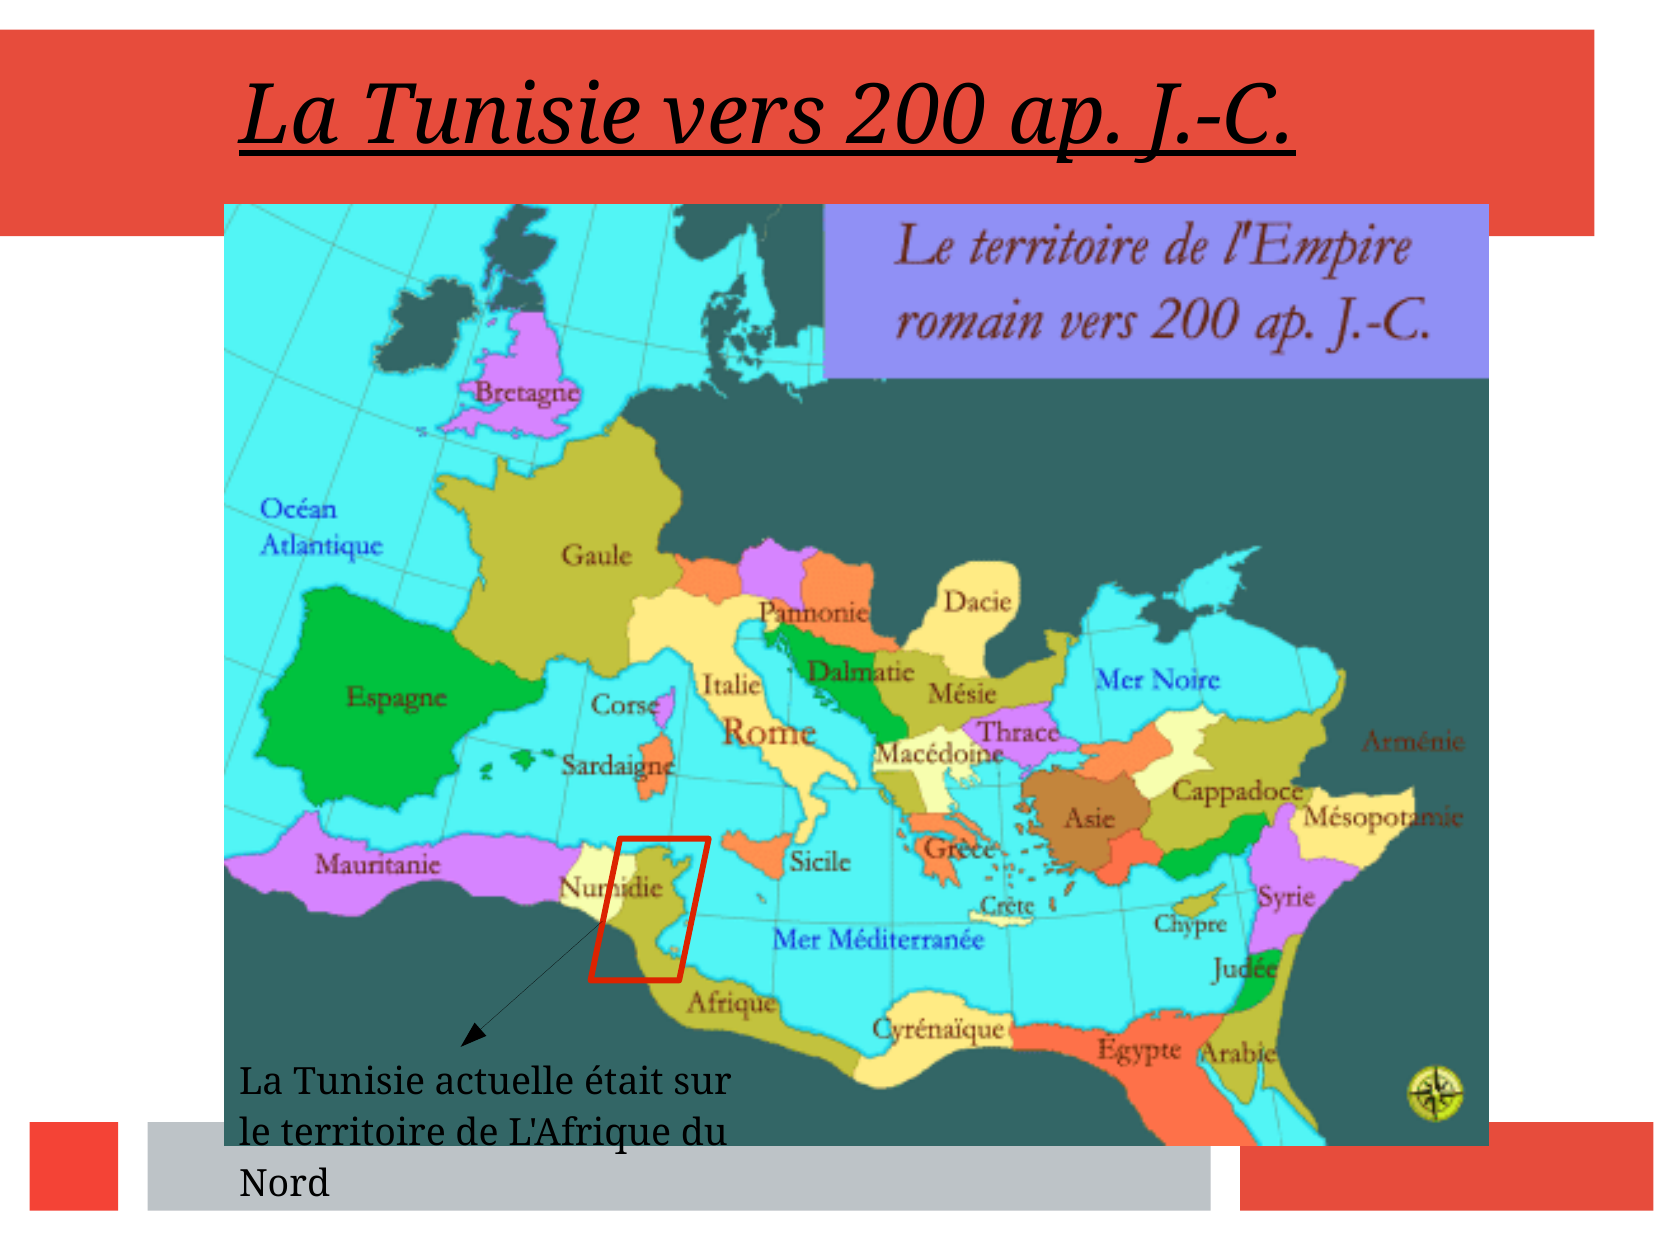

La Tunisie vers 200 ap. J.-C.
La Tunisie actuelle était sur le territoire de L'Afrique du Nord